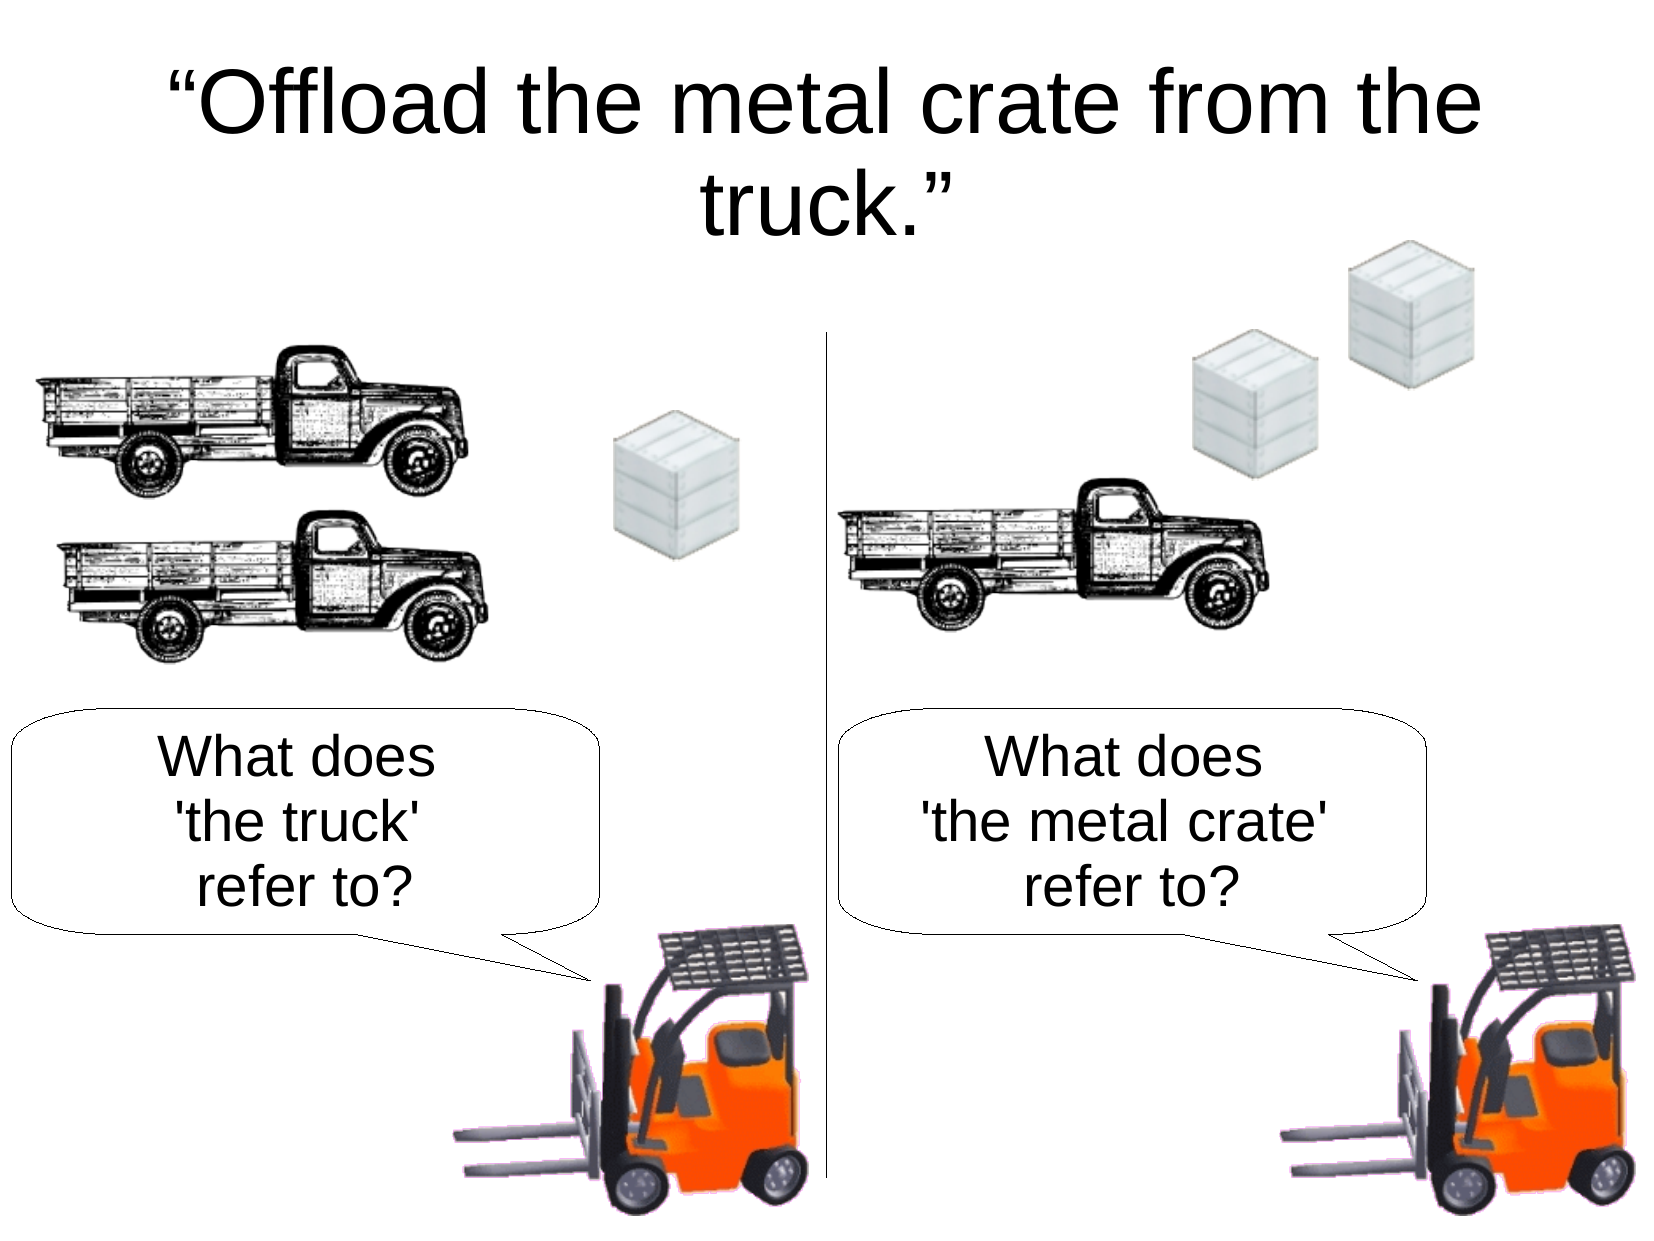

# “Offload the metal crate from the truck.”
What does
'the truck'
refer to?
What does
'the metal crate'
refer to?